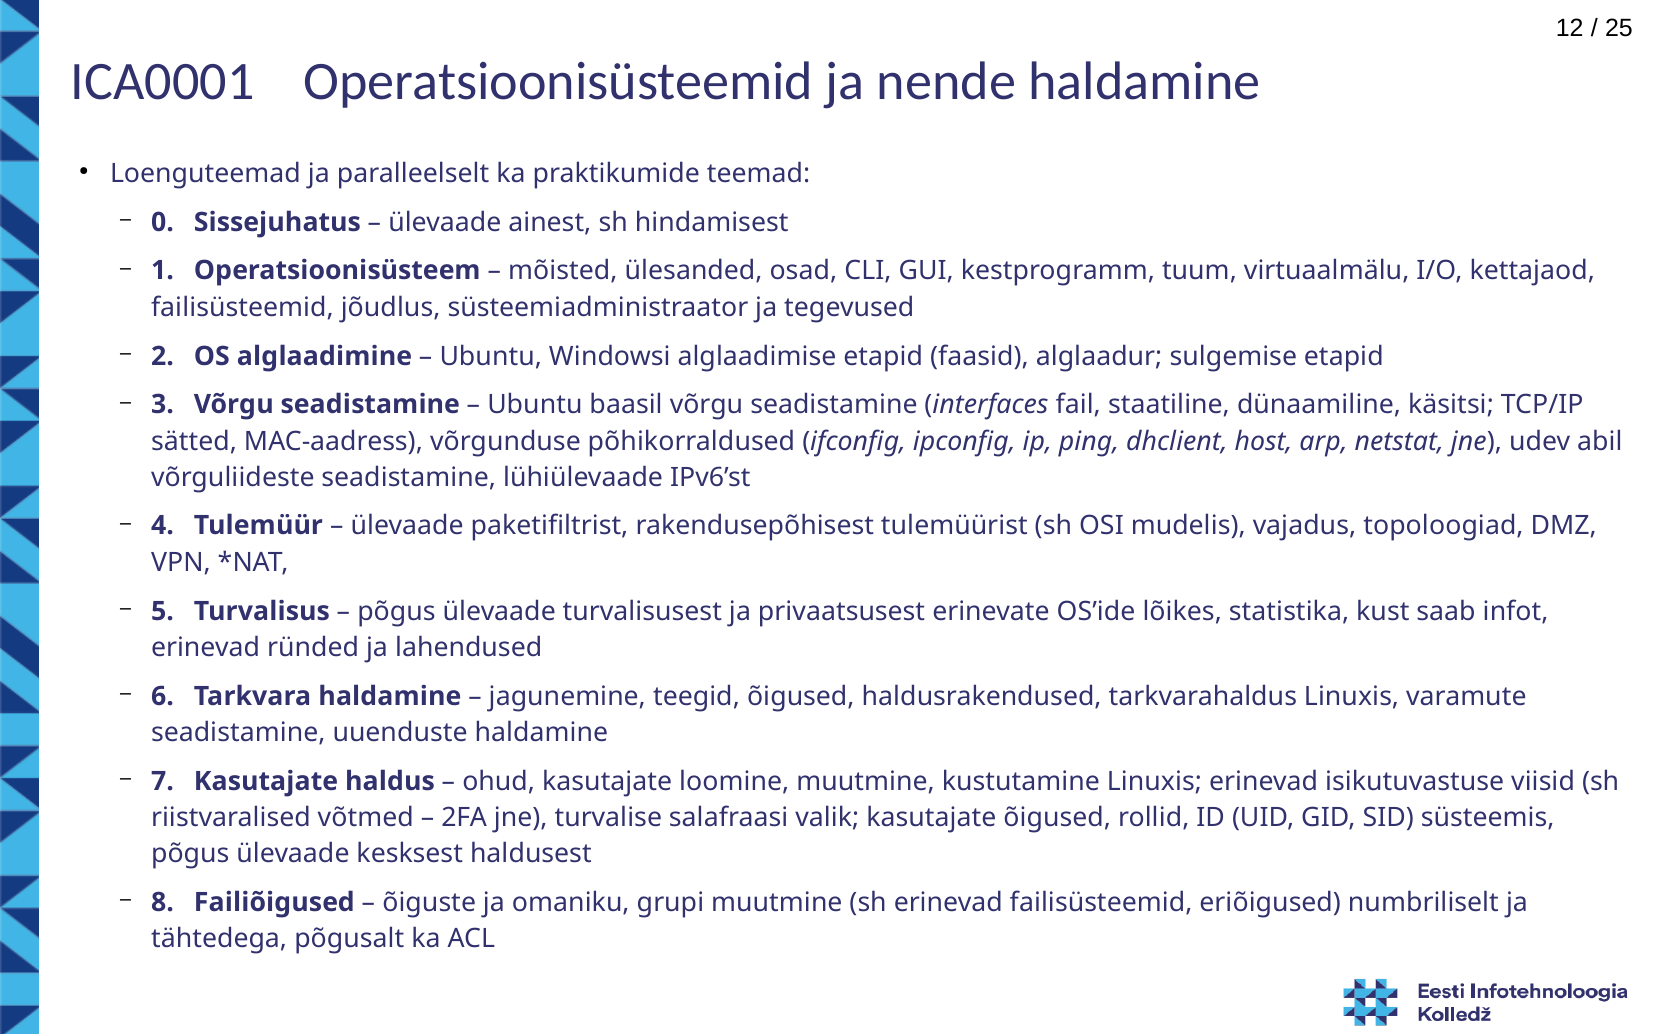

# ICA0001 Operatsioonisüsteemid ja nende haldamine
Loenguteemad ja paralleelselt ka praktikumide teemad:
0.	Sissejuhatus – ülevaade ainest, sh hindamisest
1.	Operatsioonisüsteem – mõisted, ülesanded, osad, CLI, GUI, kestprogramm, tuum, virtuaalmälu, I/O, kettajaod, failisüsteemid, jõudlus, süsteemiadministraator ja tegevused
2.	OS alglaadimine – Ubuntu, Windowsi alglaadimise etapid (faasid), alglaadur; sulgemise etapid
3.	Võrgu seadistamine – Ubuntu baasil võrgu seadistamine (interfaces fail, staatiline, dünaamiline, käsitsi; TCP/IP sätted, MAC-aadress), võrgunduse põhikorraldused (ifconfig, ipconfig, ip, ping, dhclient, host, arp, netstat, jne), udev abil võrguliideste seadistamine, lühiülevaade IPv6’st
4.	Tulemüür – ülevaade paketifiltrist, rakendusepõhisest tulemüürist (sh OSI mudelis), vajadus, topoloogiad, DMZ, VPN, *NAT,
5.	Turvalisus – põgus ülevaade turvalisusest ja privaatsusest erinevate OS’ide lõikes, statistika, kust saab infot, erinevad ründed ja lahendused
6.	Tarkvara haldamine – jagunemine, teegid, õigused, haldusrakendused, tarkvarahaldus Linuxis, varamute seadistamine, uuenduste haldamine
7.	Kasutajate haldus – ohud, kasutajate loomine, muutmine, kustutamine Linuxis; erinevad isikutuvastuse viisid (sh riistvaralised võtmed – 2FA jne), turvalise salafraasi valik; kasutajate õigused, rollid, ID (UID, GID, SID) süsteemis, põgus ülevaade kesksest haldusest
8.	Failiõigused – õiguste ja omaniku, grupi muutmine (sh erinevad failisüsteemid, eriõigused) numbriliselt ja tähtedega, põgusalt ka ACL